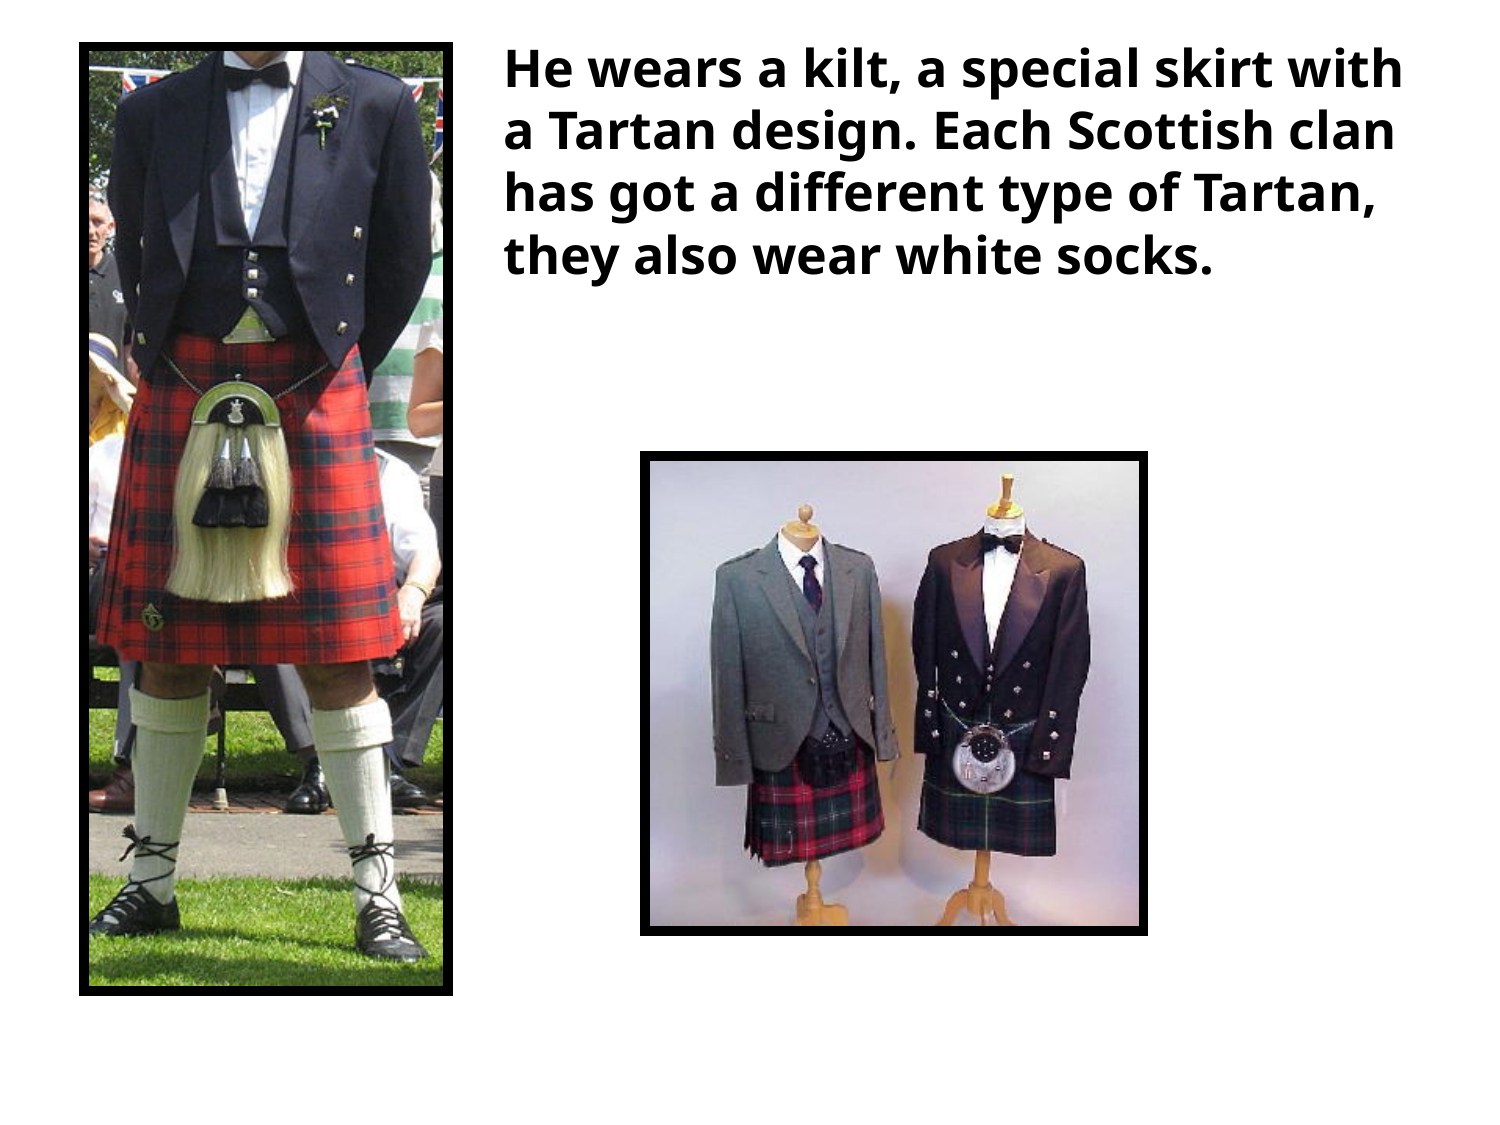

He wears a kilt, a special skirt with a Tartan design. Each Scottish clan has got a different type of Tartan, they also wear white socks.